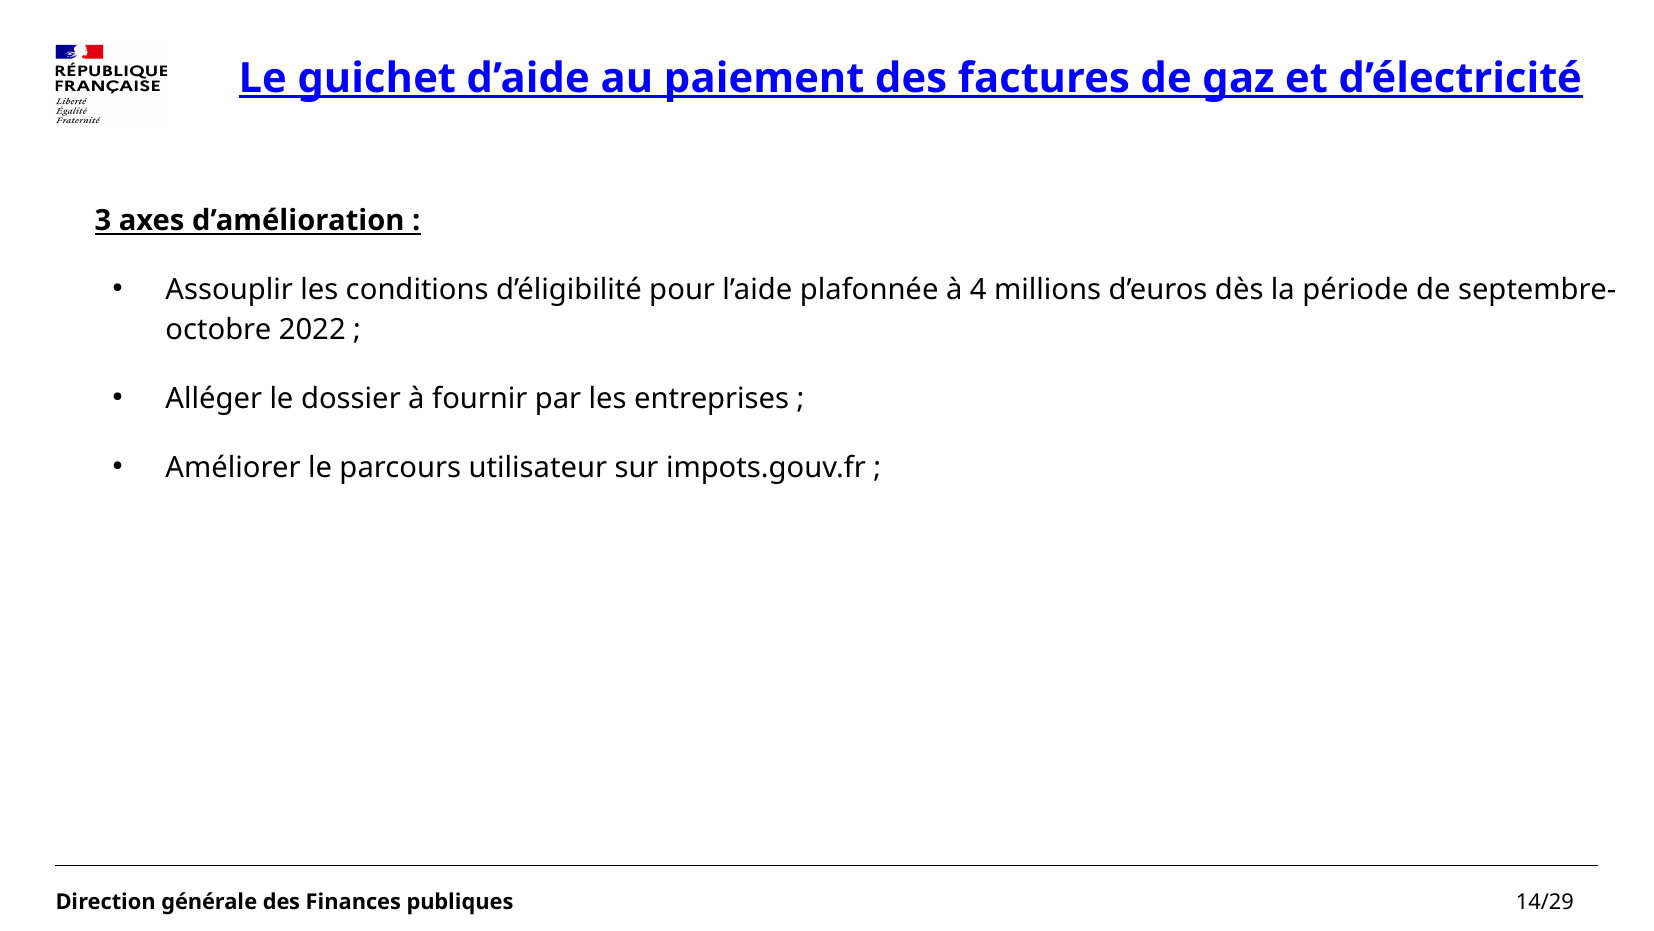

Le guichet d’aide au paiement des factures de gaz et d’électricité
# 3 axes d’amélioration :
Assouplir les conditions d’éligibilité pour l’aide plafonnée à 4 millions d’euros dès la période de septembre-octobre 2022 ;
Alléger le dossier à fournir par les entreprises ;
Améliorer le parcours utilisateur sur impots.gouv.fr ;